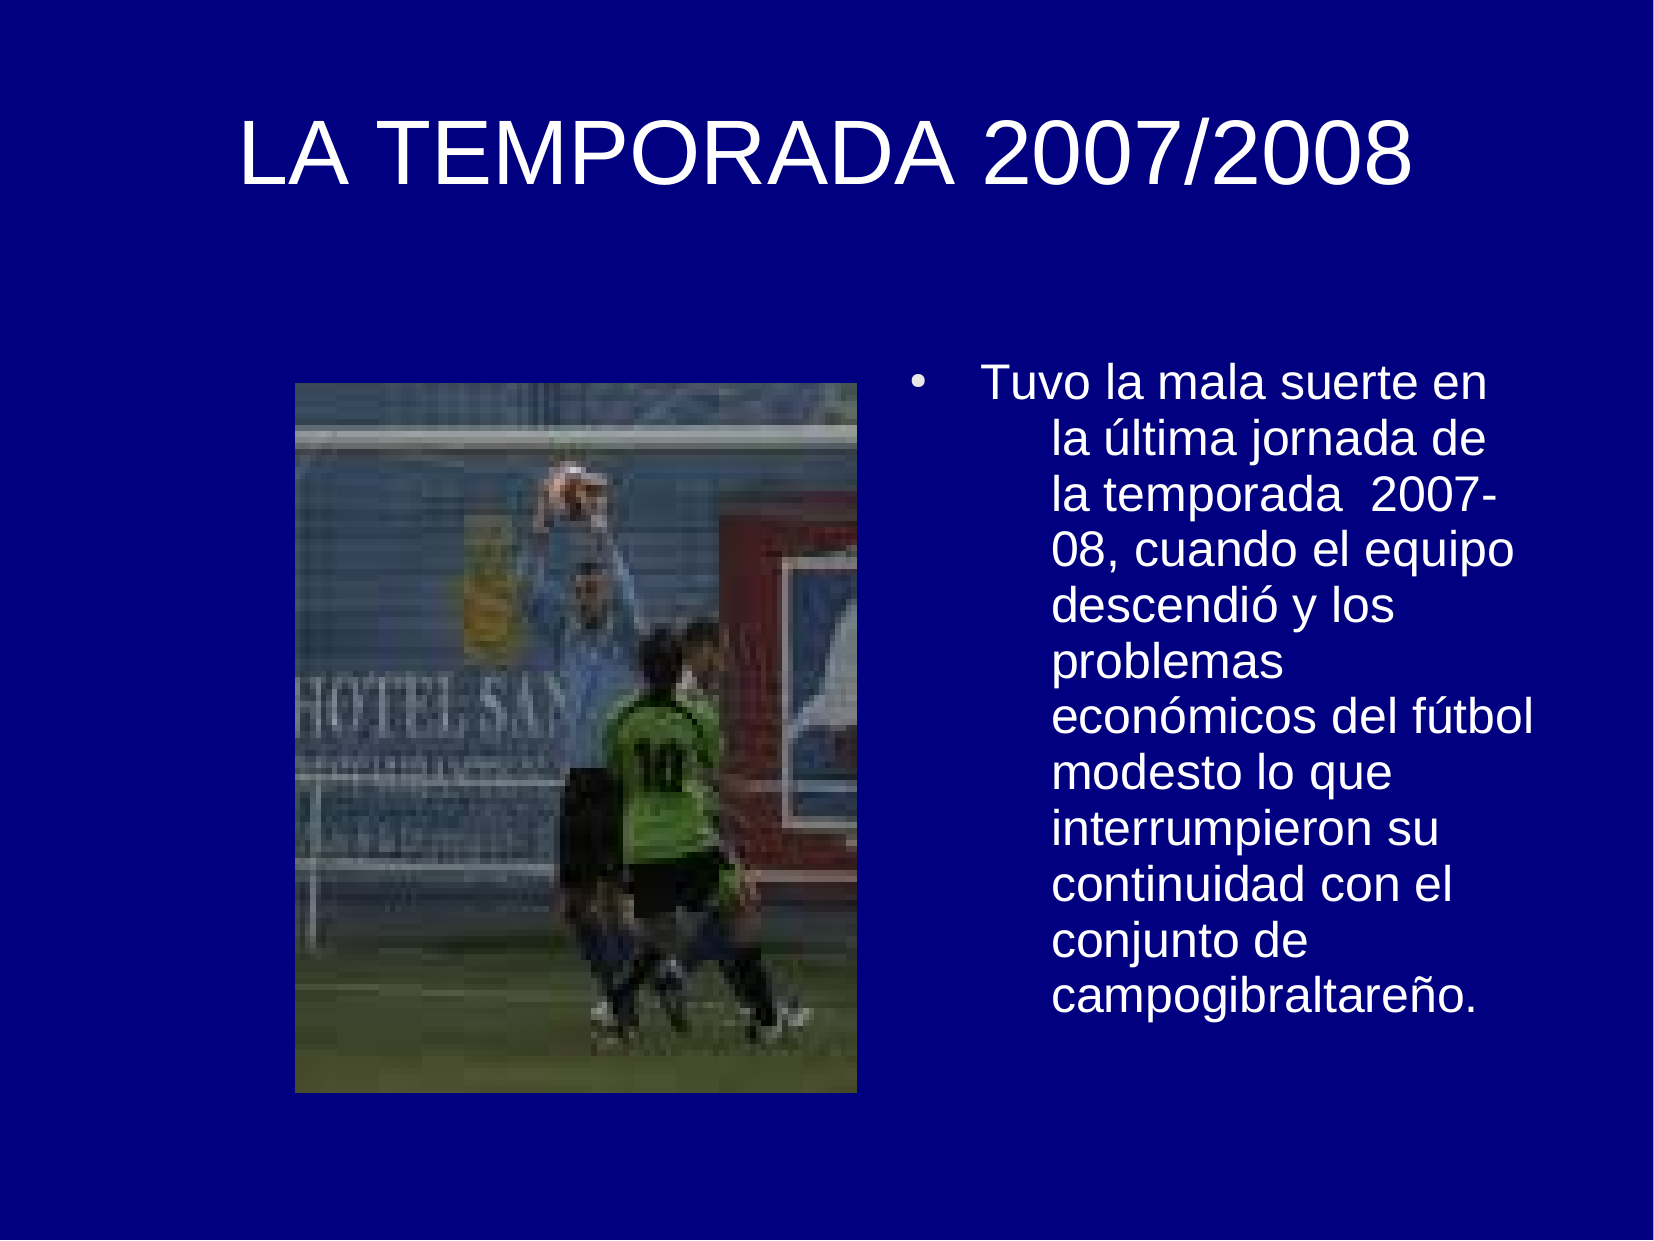

# LA TEMPORADA 2007/2008
Tuvo la mala suerte en la última jornada de la temporada 2007-08, cuando el equipo descendió y los problemas económicos del fútbol modesto lo que interrumpieron su continuidad con el conjunto de campogibraltareño.